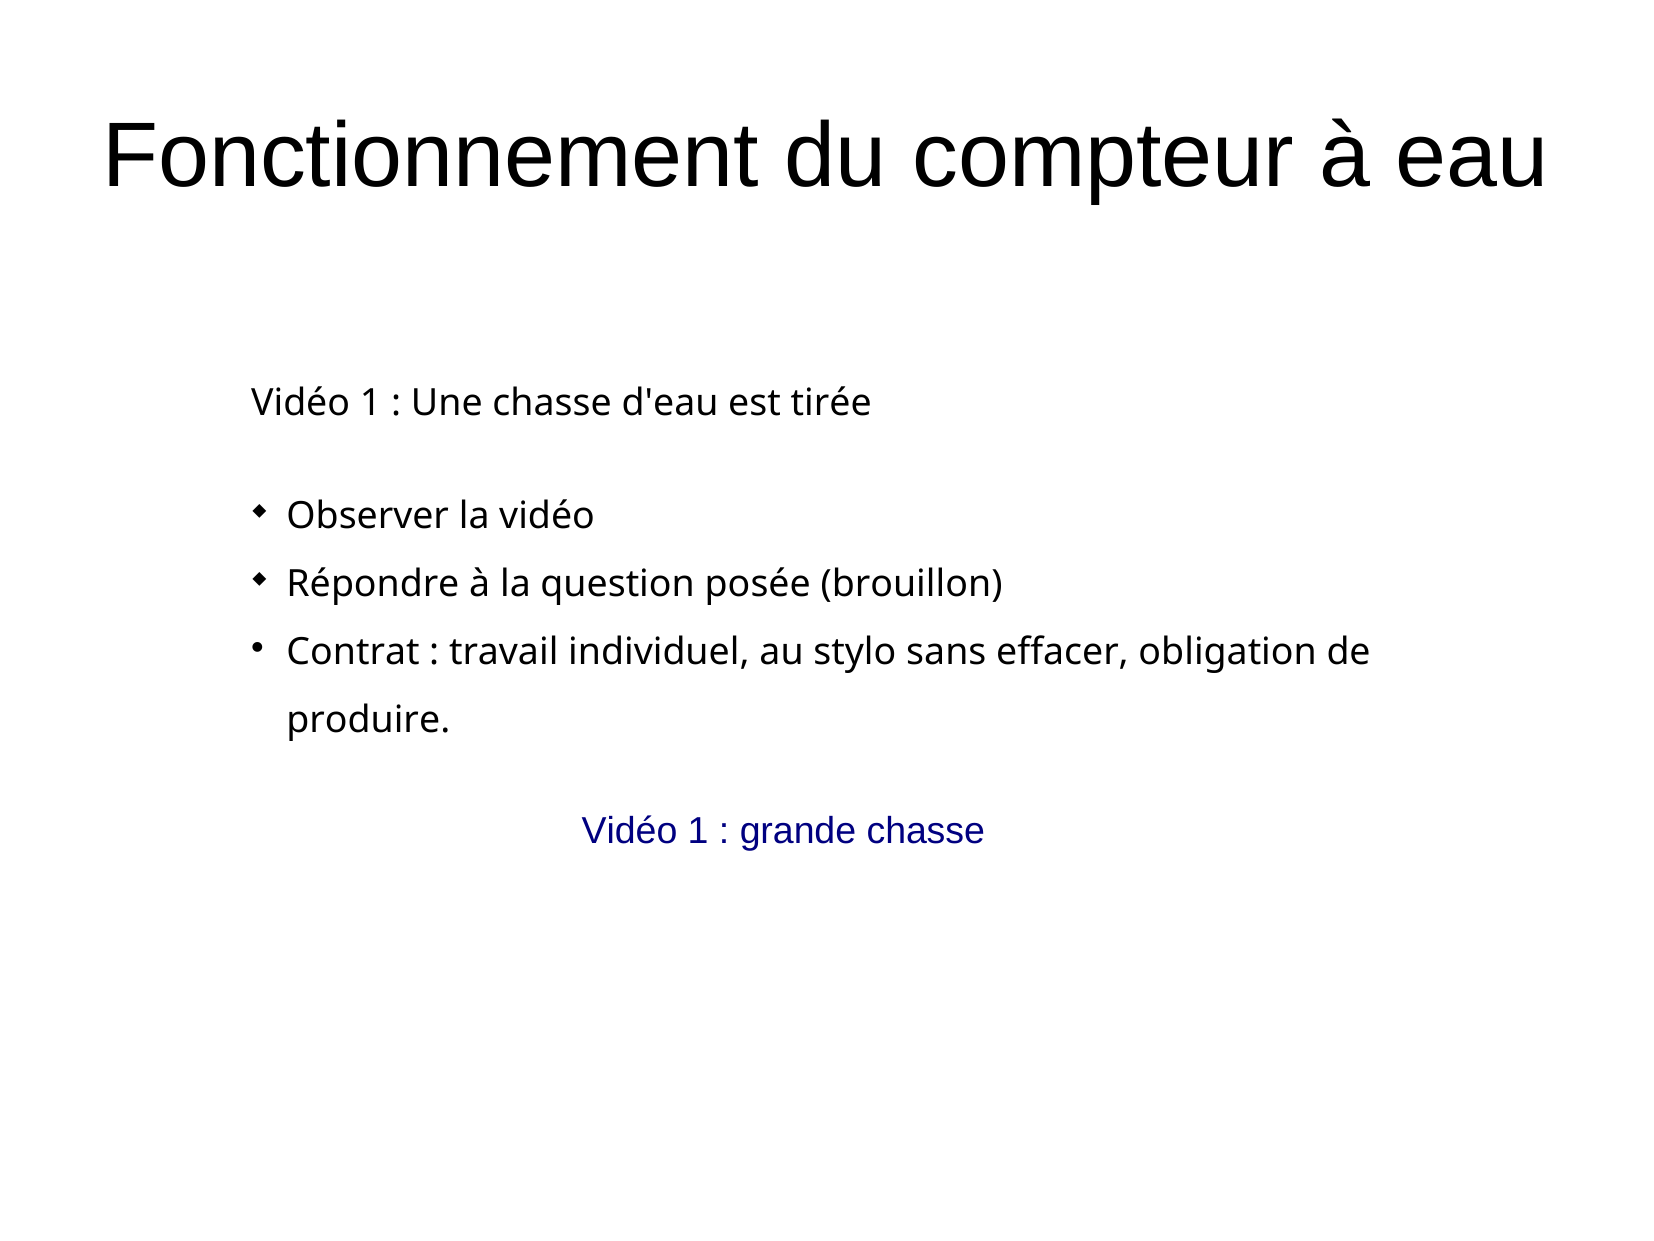

# Fonctionnement du compteur à eau
Vidéo 1 : Une chasse d'eau est tirée
Observer la vidéo
Répondre à la question posée (brouillon)
Contrat : travail individuel, au stylo sans effacer, obligation de produire.
Vidéo 1 : grande chasse